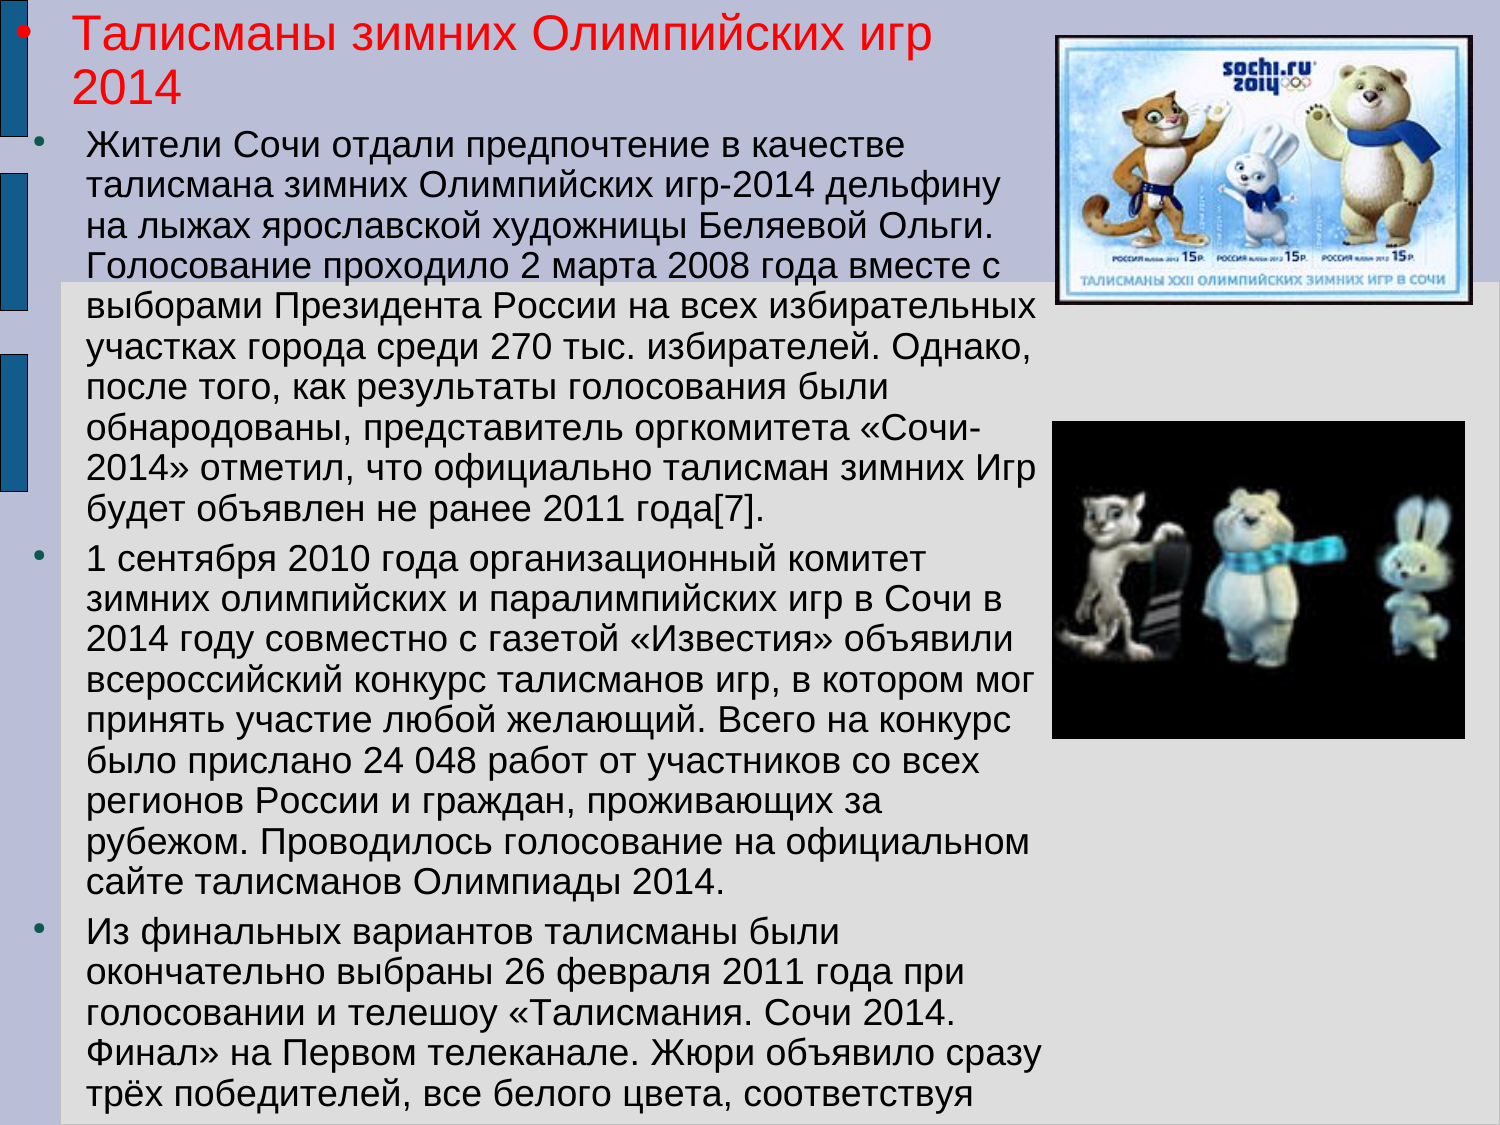

# Талисманы зимних Олимпийских игр 2014
Жители Сочи отдали предпочтение в качестве талисмана зимних Олимпийских игр-2014 дельфину на лыжах ярославской художницы Беляевой Ольги. Голосование проходило 2 марта 2008 года вместе с выборами Президента России на всех избирательных участках города среди 270 тыс. избирателей. Однако, после того, как результаты голосования были обнародованы, представитель оргкомитета «Сочи-2014» отметил, что официально талисман зимних Игр будет объявлен не ранее 2011 года[7].
1 сентября 2010 года организационный комитет зимних олимпийских и паралимпийских игр в Сочи в 2014 году совместно с газетой «Известия» объявили всероссийский конкурс талисманов игр, в котором мог принять участие любой желающий. Всего на конкурс было прислано 24 048 работ от участников со всех регионов России и граждан, проживающих за рубежом. Проводилось голосование на официальном сайте талисманов Олимпиады 2014.
Из финальных вариантов талисманы были окончательно выбраны 26 февраля 2011 года при голосовании и телешоу «Талисмания. Сочи 2014. Финал» на Первом телеканале. Жюри объявило сразу трёх победителей, все белого цвета, соответствуя зимнему характеру олимпиады, которые и стали талисманами[10]: Белый мишка, Леопард, Зайка.